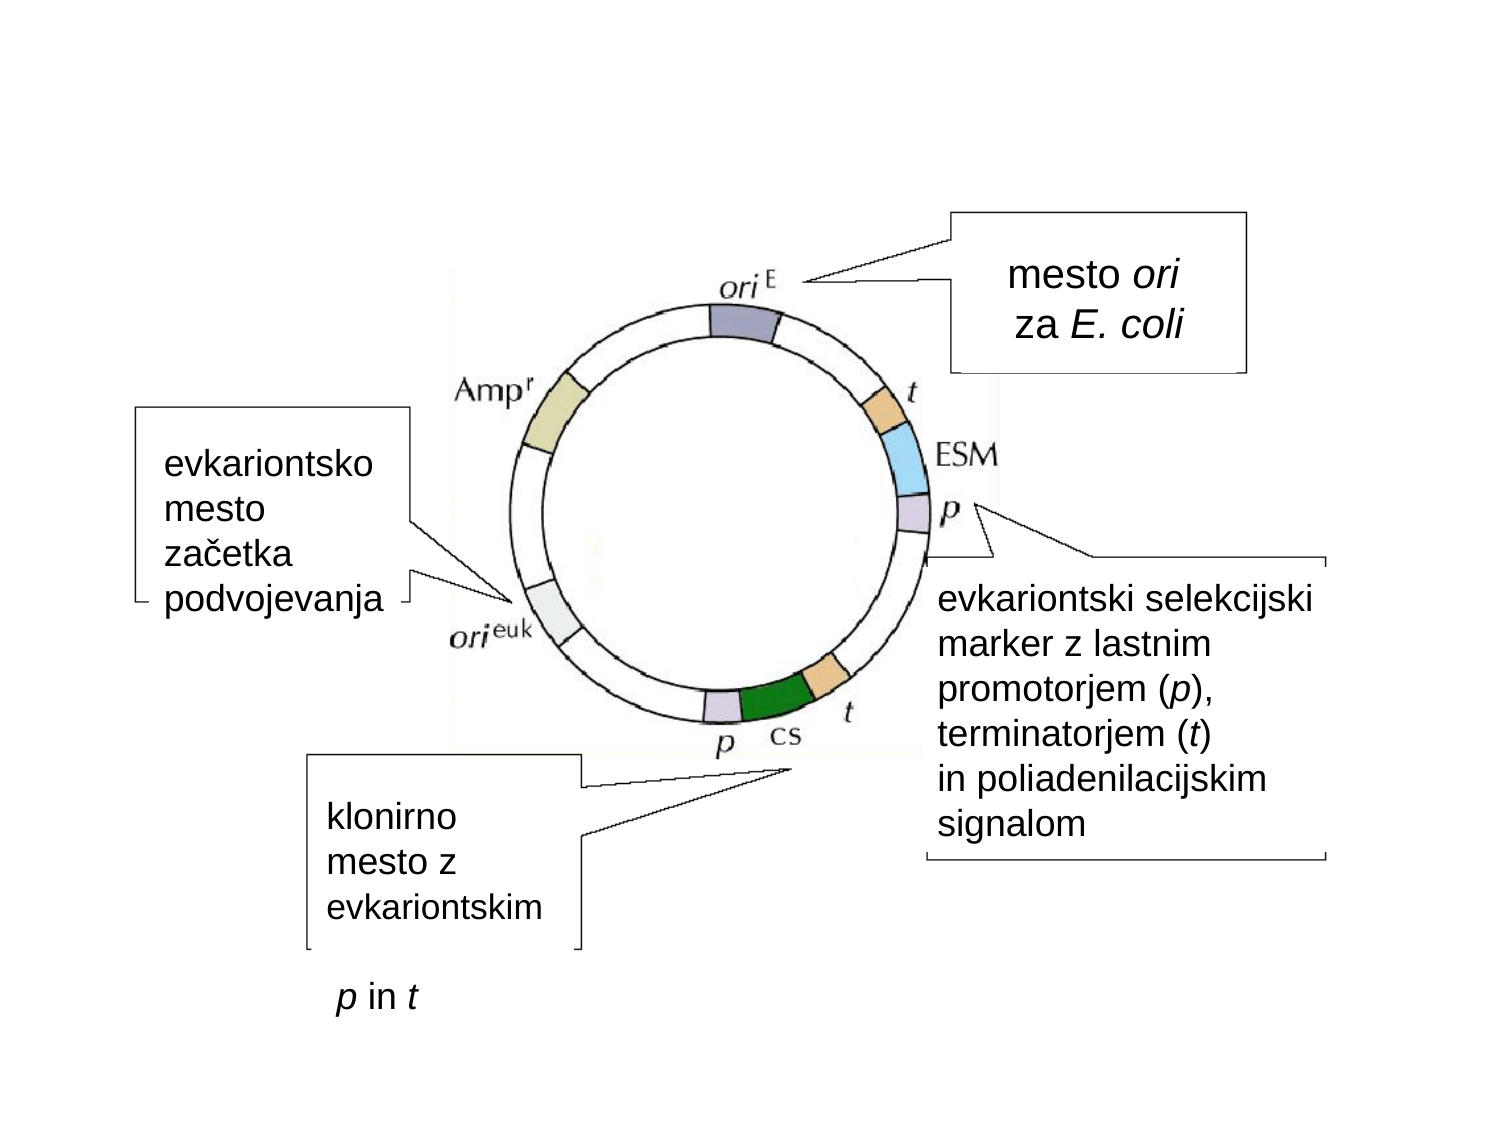

mesto ori
za E. coli
evkariontsko
mesto začetka
podvojevanja
evkariontski selekcijski
marker z lastnim
promotorjem (p),
terminatorjem (t)
in poliadenilacijskim
signalom
klonirno mesto z evkariontskim
 p in t